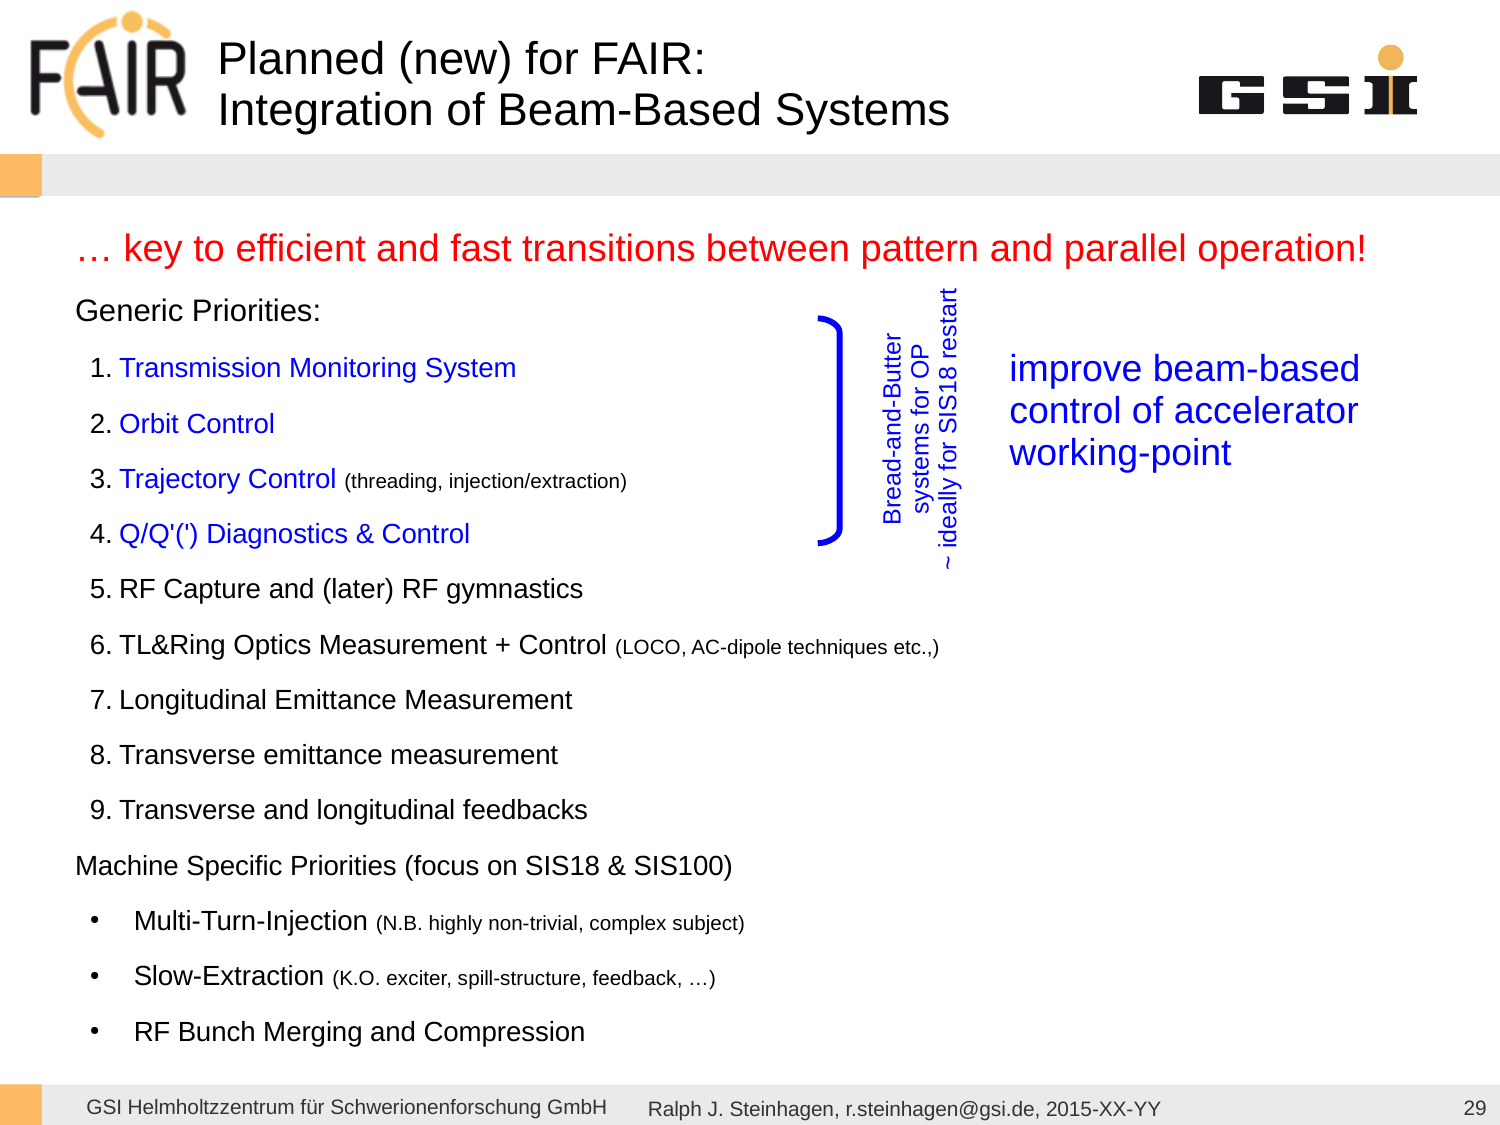

# Planned (new) for FAIR: Integration of Beam-Based Systems
… key to efficient and fast transitions between pattern and parallel operation!
Generic Priorities:
Transmission Monitoring System
Orbit Control
Trajectory Control (threading, injection/extraction)
Q/Q'(') Diagnostics & Control
RF Capture and (later) RF gymnastics
TL&Ring Optics Measurement + Control (LOCO, AC-dipole techniques etc.,)
Longitudinal Emittance Measurement
Transverse emittance measurement
Transverse and longitudinal feedbacks
Machine Specific Priorities (focus on SIS18 & SIS100)
Multi-Turn-Injection (N.B. highly non-trivial, complex subject)
Slow-Extraction (K.O. exciter, spill-structure, feedback, …)
RF Bunch Merging and Compression
improve beam-based control of accelerator working-point
Bread-and-Butter
systems for OP
~ ideally for SIS18 restart